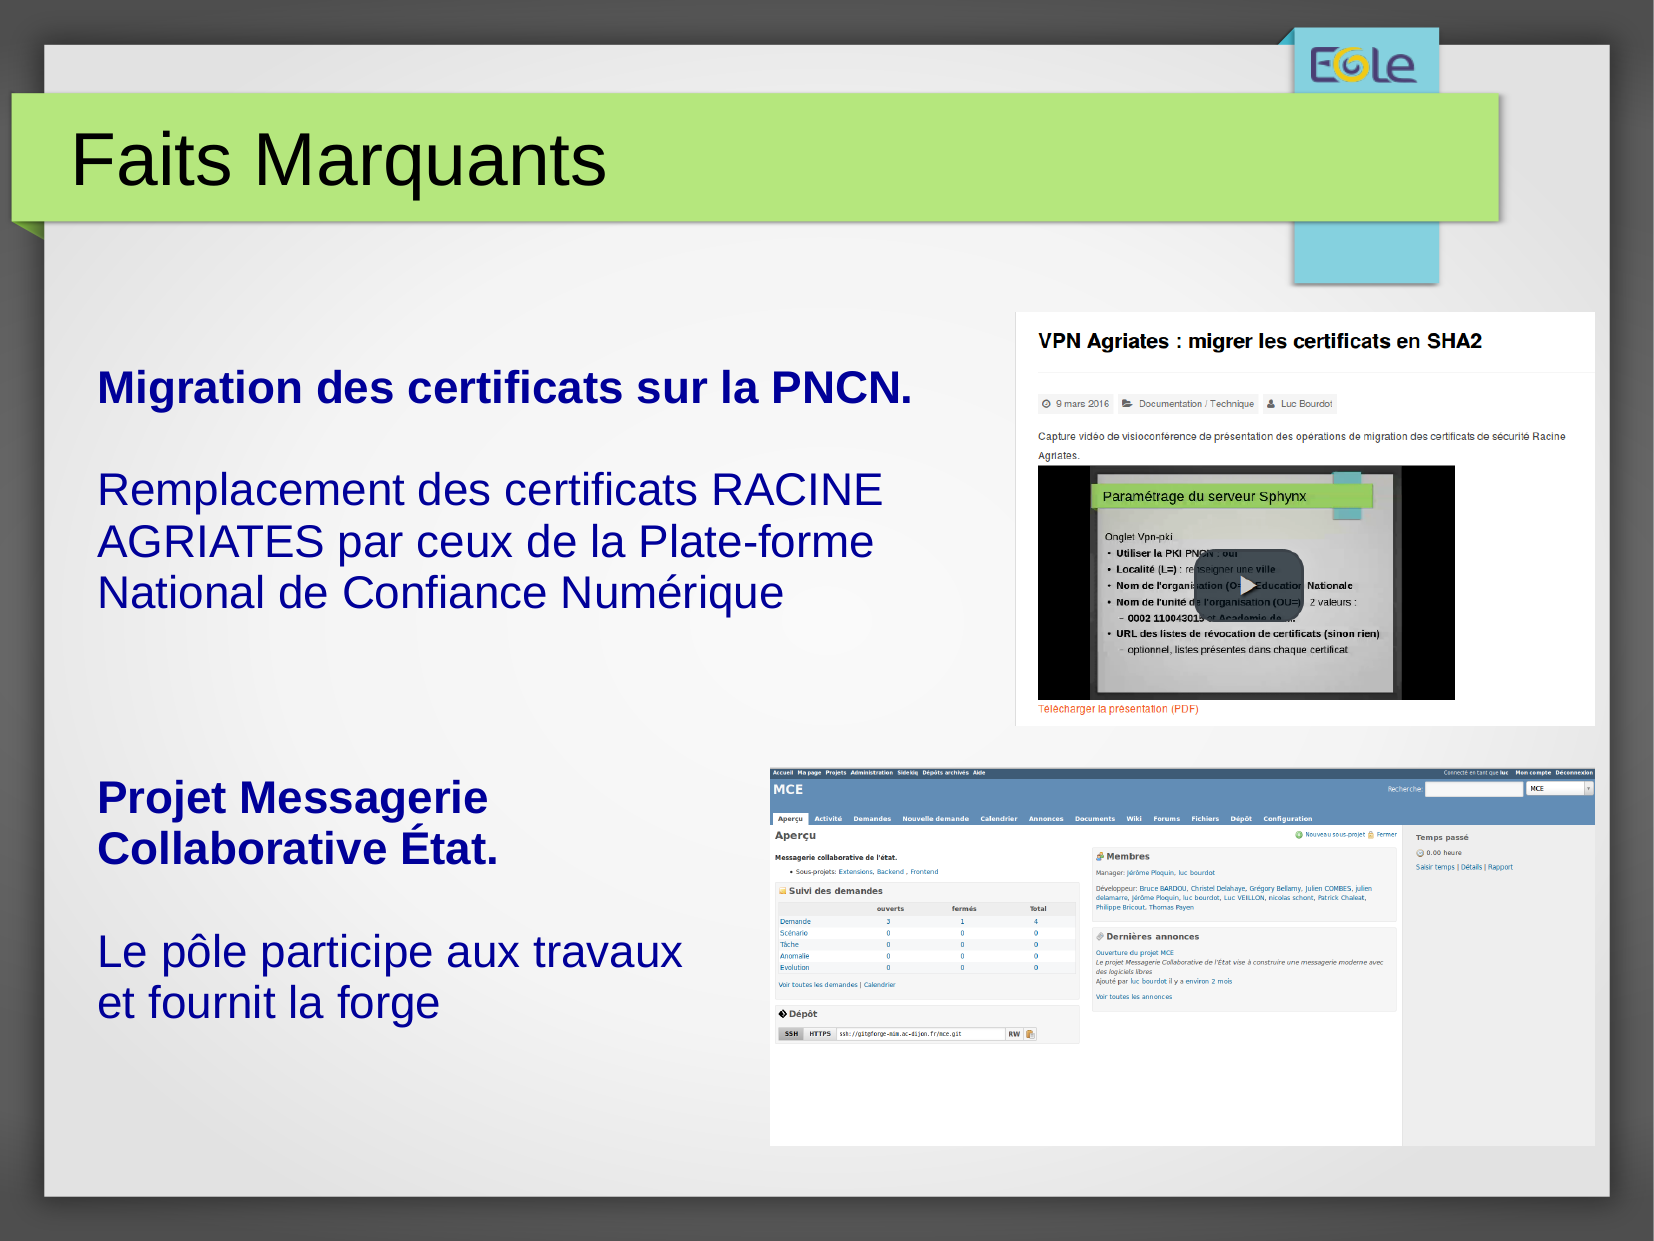

# Faits Marquants
Migration des certificats sur la PNCN.
Remplacement des certificats RACINE AGRIATES par ceux de la Plate-forme National de Confiance Numérique
Projet Messagerie
Collaborative État.
Le pôle participe aux travaux
et fournit la forge